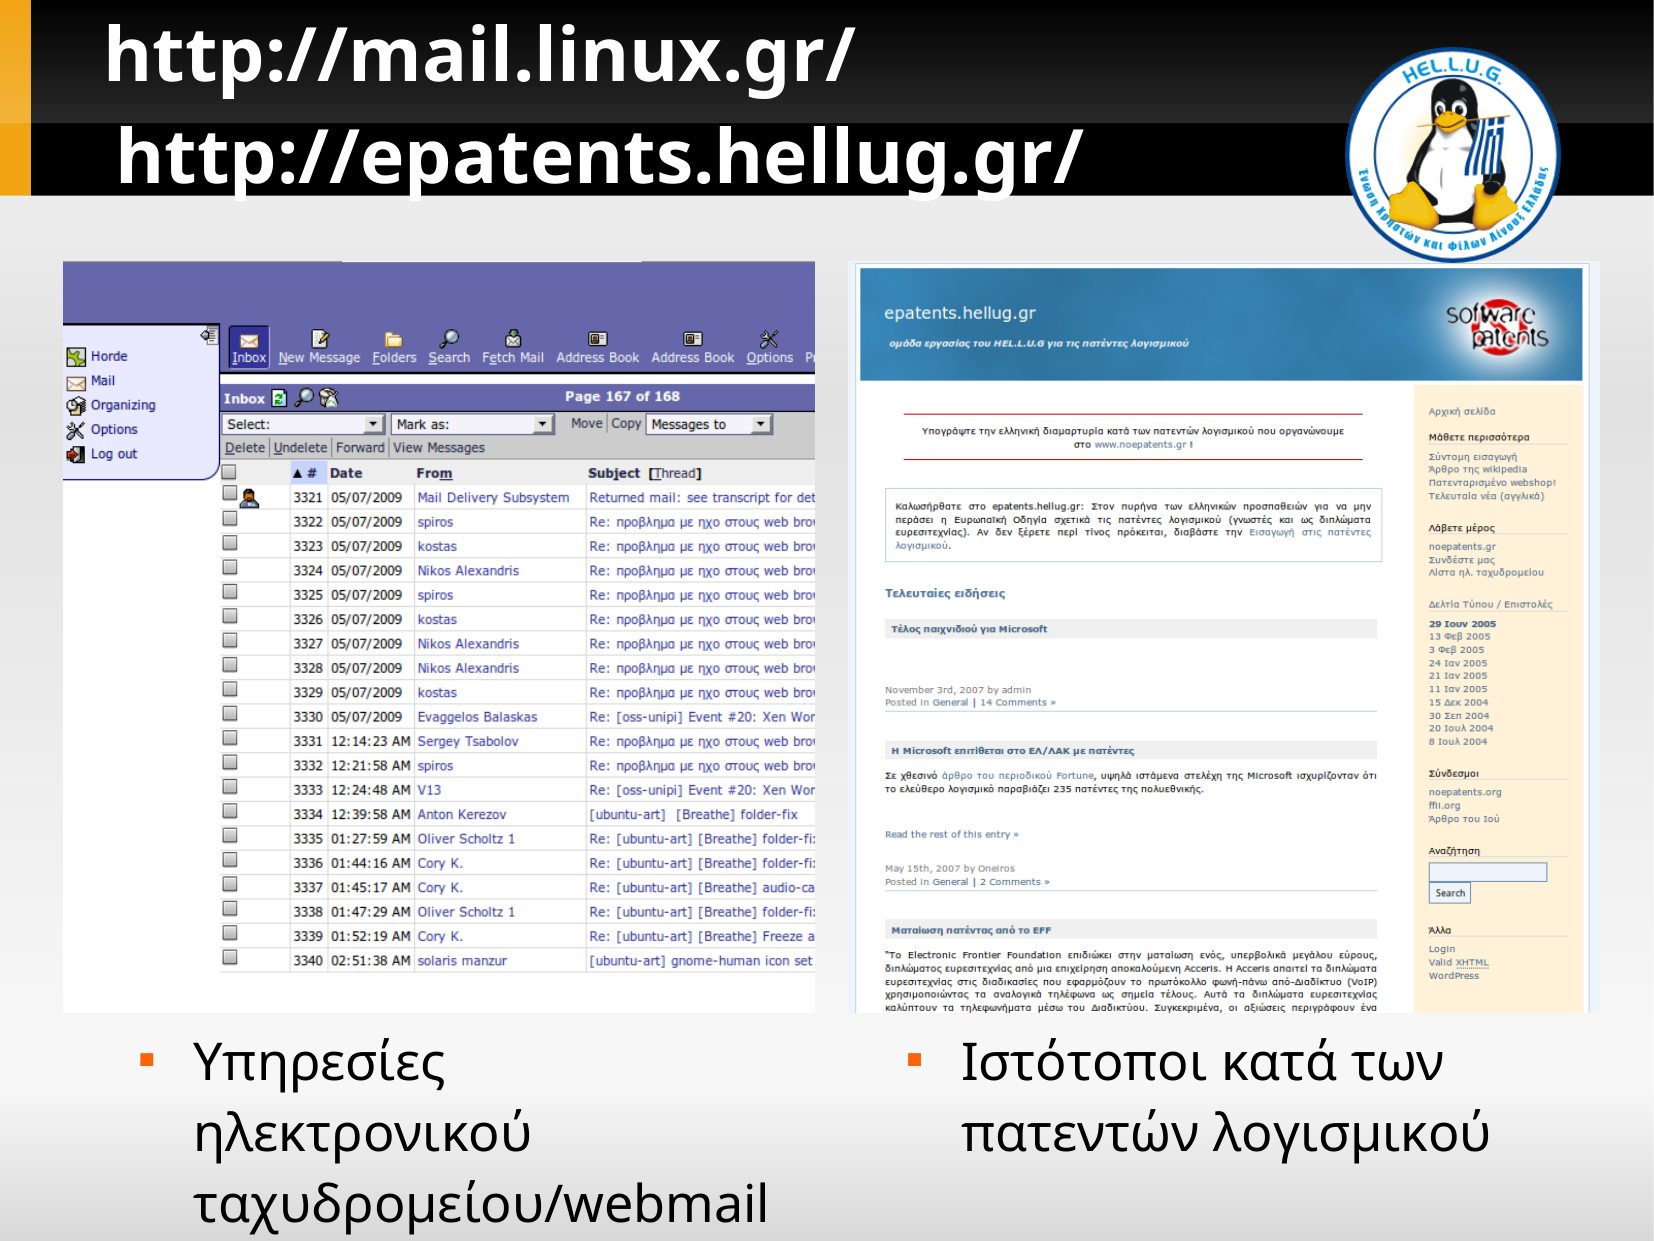

# http://mail.linux.gr/ http://epatents.hellug.gr/
Υπηρεσίες ηλεκτρονικού ταχυδρομείου/webmail
Ιστότοποι κατά των πατεντών λογισμικού